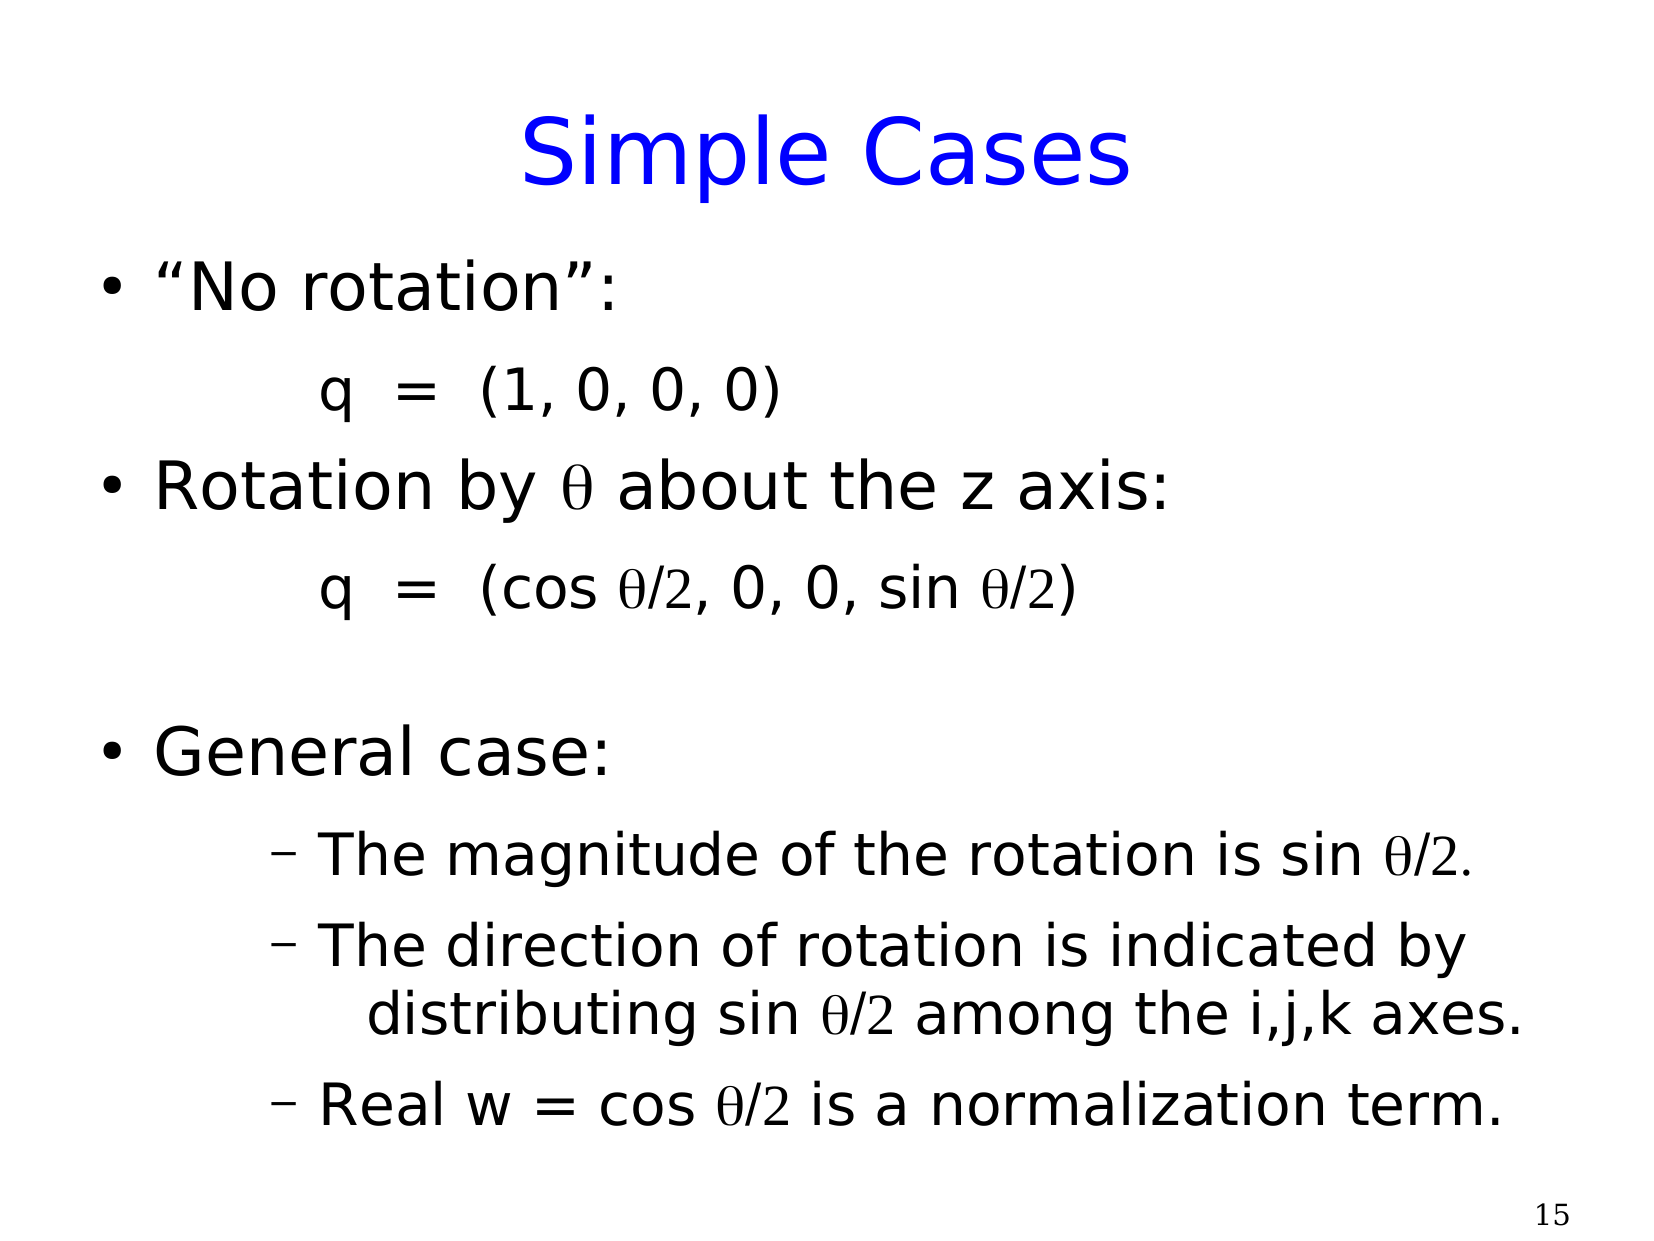

# Simple Cases
“No rotation”:
q = (1, 0, 0, 0)
Rotation by q about the z axis:
q = (cos q/2, 0, 0, sin q/2)
General case:
The magnitude of the rotation is sin q/2.
The direction of rotation is indicated by distributing sin q/2 among the i,j,k axes.
Real w = cos q/2 is a normalization term.
15